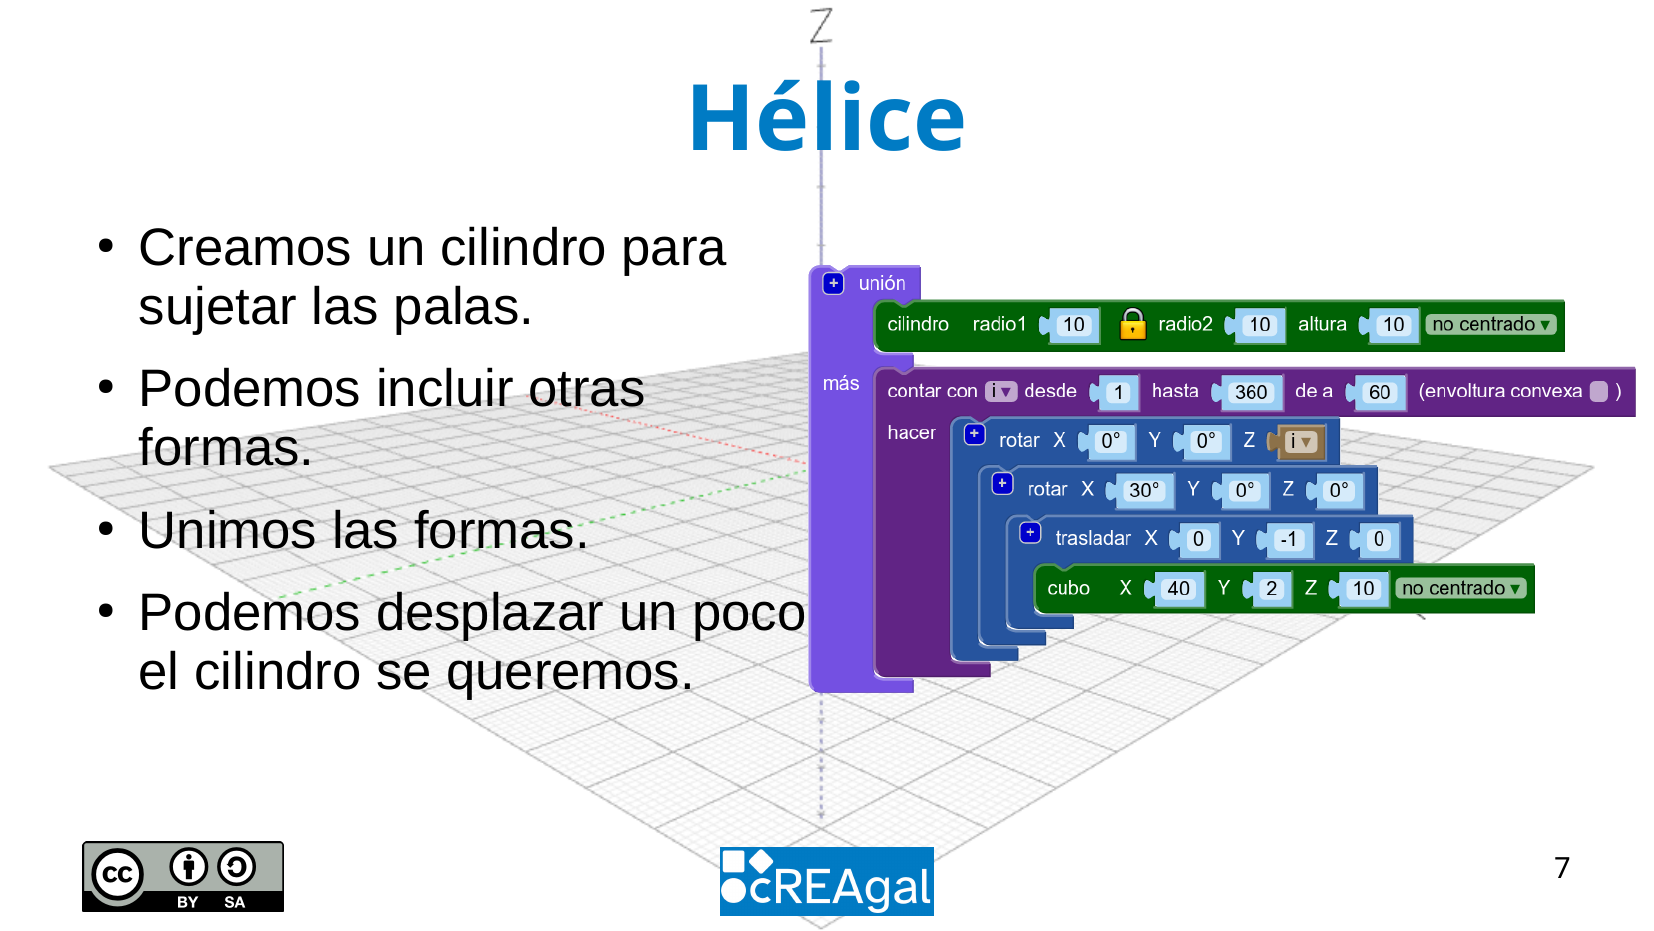

# Hélice
Creamos un cilindro para sujetar las palas.
Podemos incluir otras formas.
Unimos las formas.
Podemos desplazar un poco el cilindro se queremos.
7